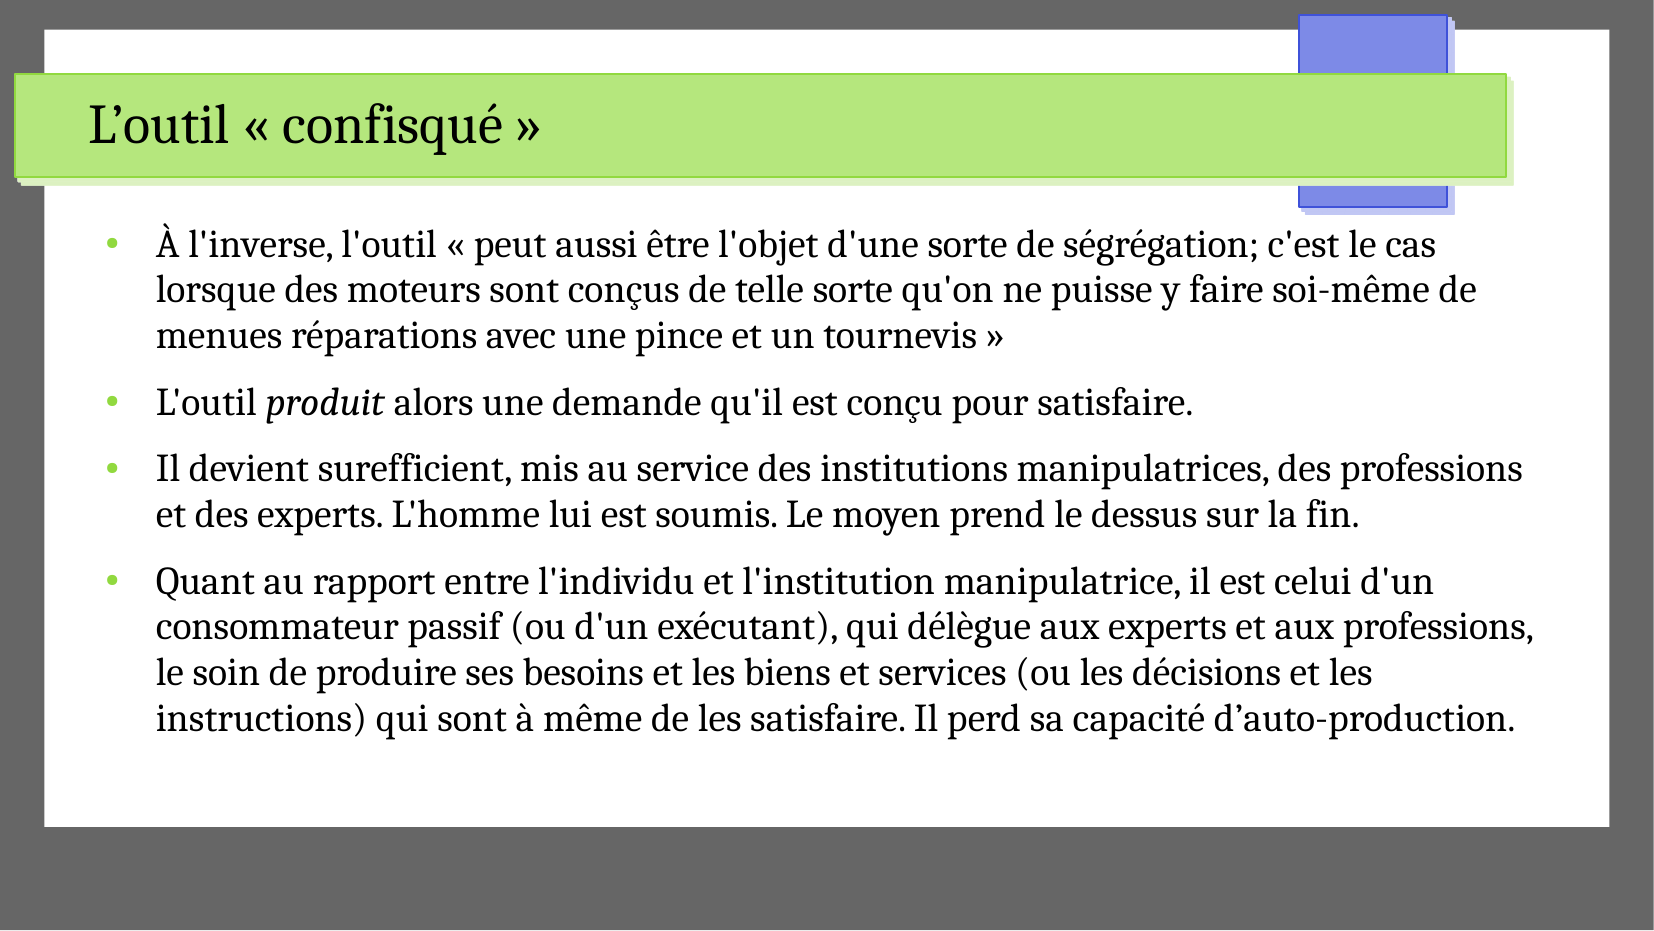

# L’outil « confisqué »
À l'inverse, l'outil « peut aussi être l'objet d'une sorte de ségrégation; c'est le cas lorsque des moteurs sont conçus de telle sorte qu'on ne puisse y faire soi-même de menues réparations avec une pince et un tournevis »
L'outil produit alors une demande qu'il est conçu pour satisfaire.
Il devient surefficient, mis au service des institutions manipulatrices, des professions et des experts. L'homme lui est soumis. Le moyen prend le dessus sur la fin.
Quant au rapport entre l'individu et l'institution manipulatrice, il est celui d'un consommateur passif (ou d'un exécutant), qui délègue aux experts et aux professions, le soin de produire ses besoins et les biens et services (ou les décisions et les instructions) qui sont à même de les satisfaire. Il perd sa capacité d’auto-production.